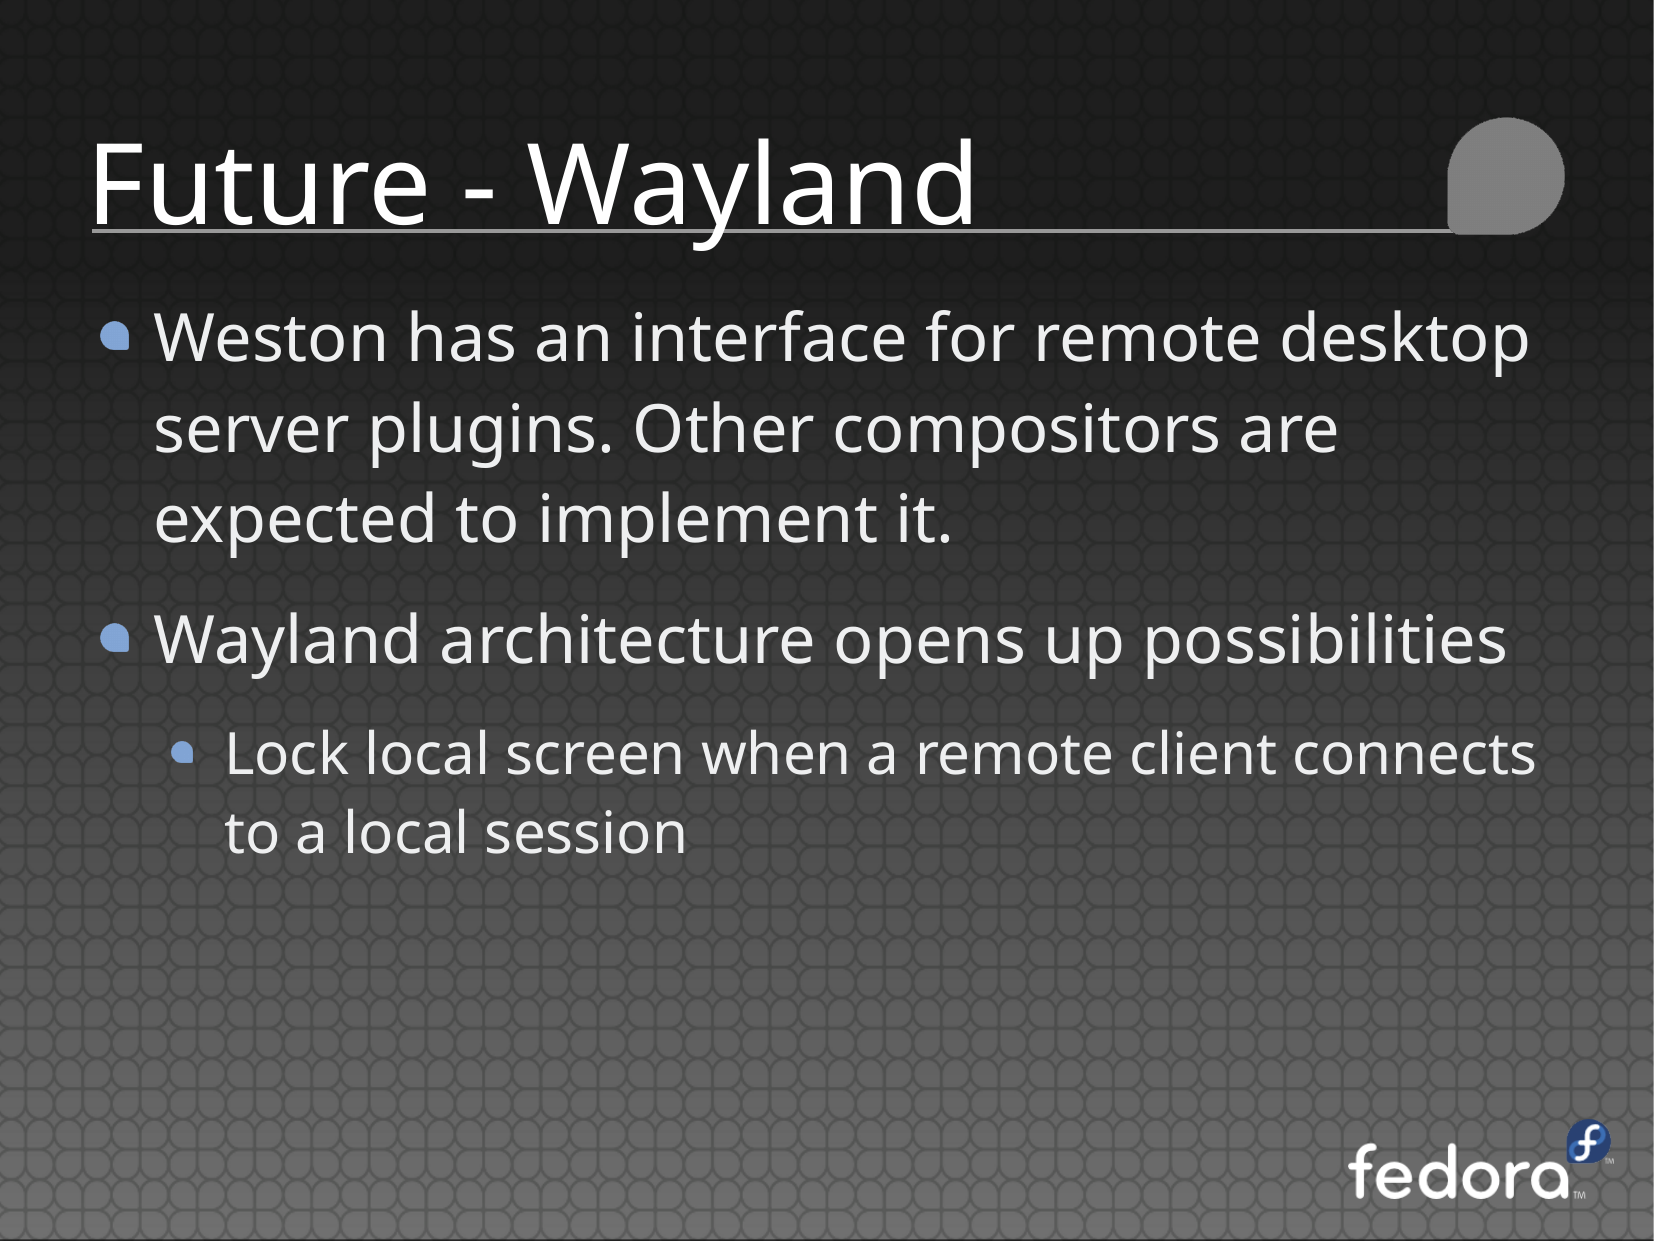

# Future - Wayland
Weston has an interface for remote desktop server plugins. Other compositors are expected to implement it.
Wayland architecture opens up possibilities
Lock local screen when a remote client connects to a local session